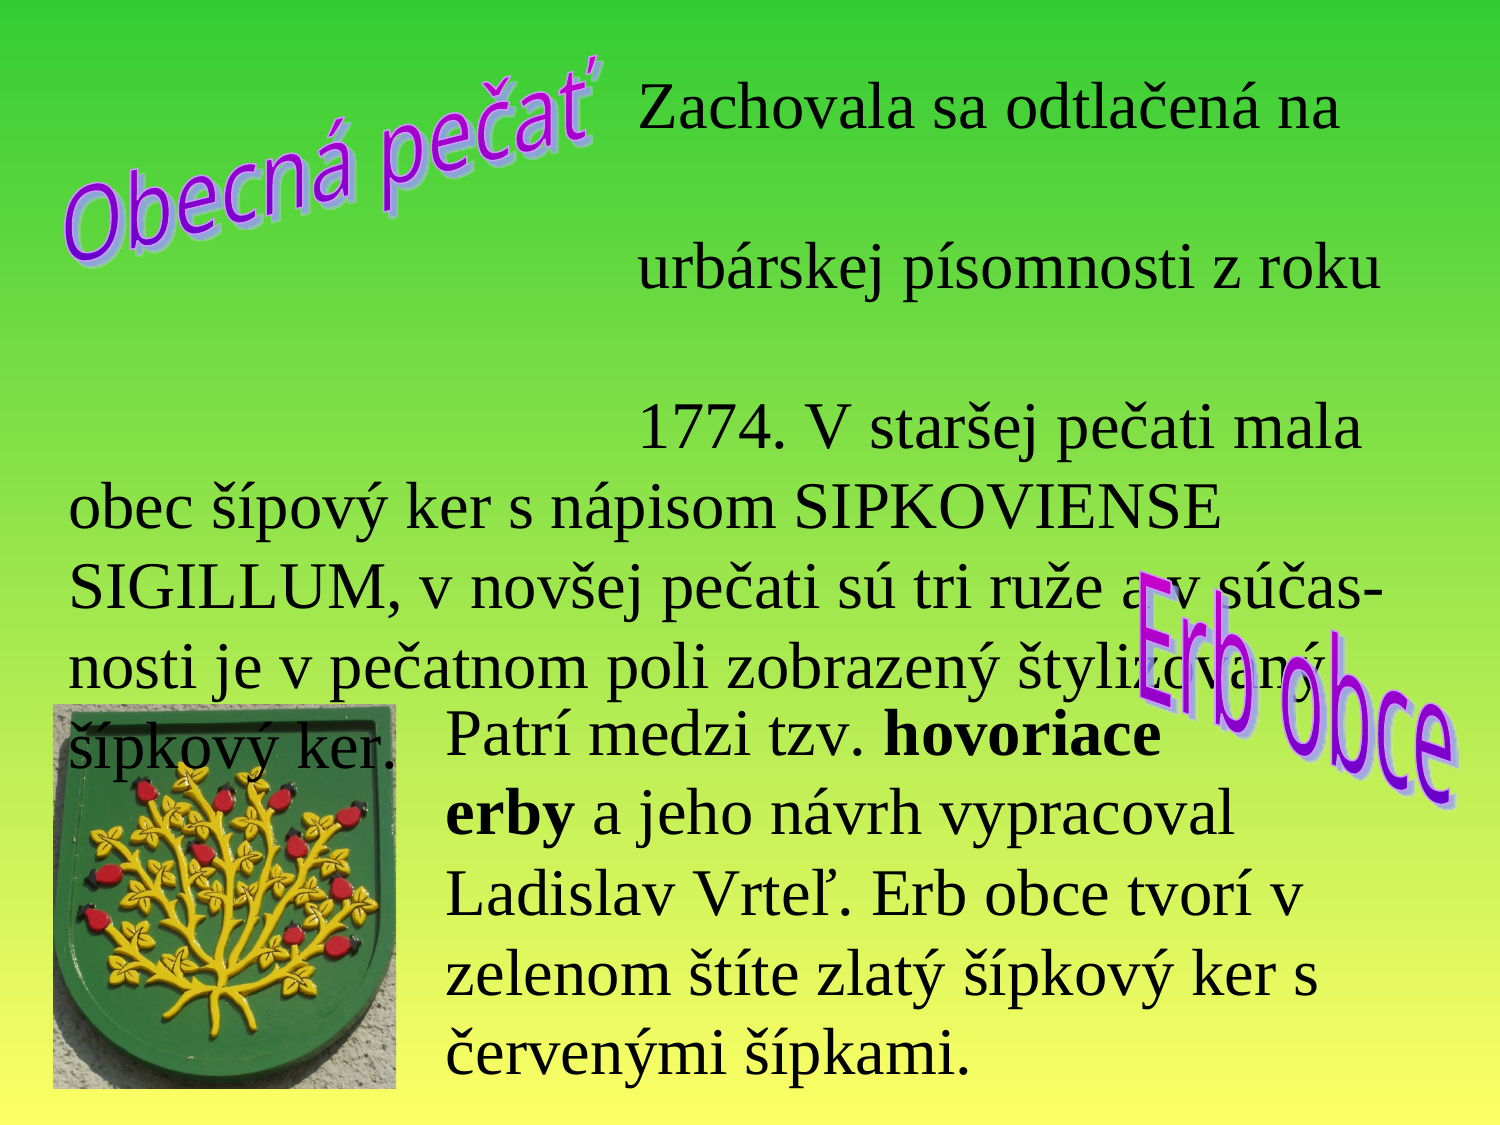

# Zachovala sa odtlačená na
 urbárskej písomnosti z roku
 1774. V staršej pečati mala obec šípový ker s nápisom SIPKOVIENSE SIGILLUM, v novšej pečati sú tri ruže a v súčas- nosti je v pečatnom poli zobrazený štylizovaný šípkový ker.
Obecná pečať
Erb obce
Patrí medzi tzv. hovoriace
erby a jeho návrh vypracoval
Ladislav Vrteľ. Erb obce tvorí v
zelenom štíte zlatý šípkový ker s
červenými šípkami.